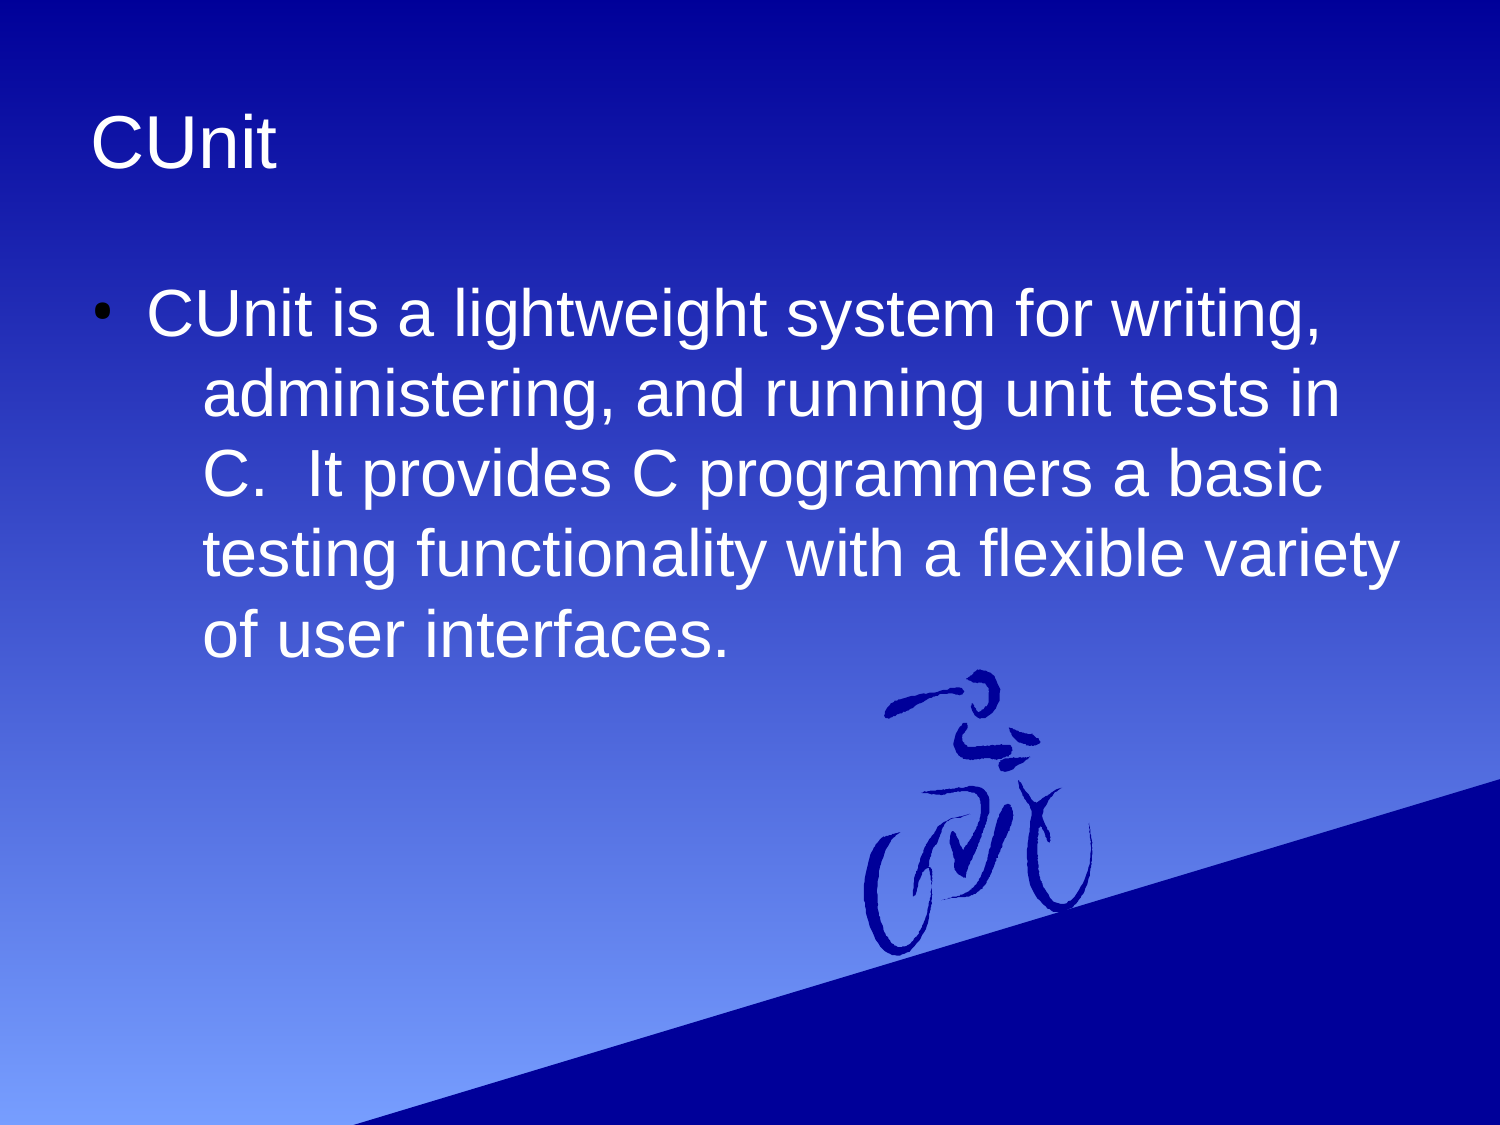

# CUnit
CUnit is a lightweight system for writing, administering, and running unit tests in C. It provides C programmers a basic testing functionality with a flexible variety of user interfaces.